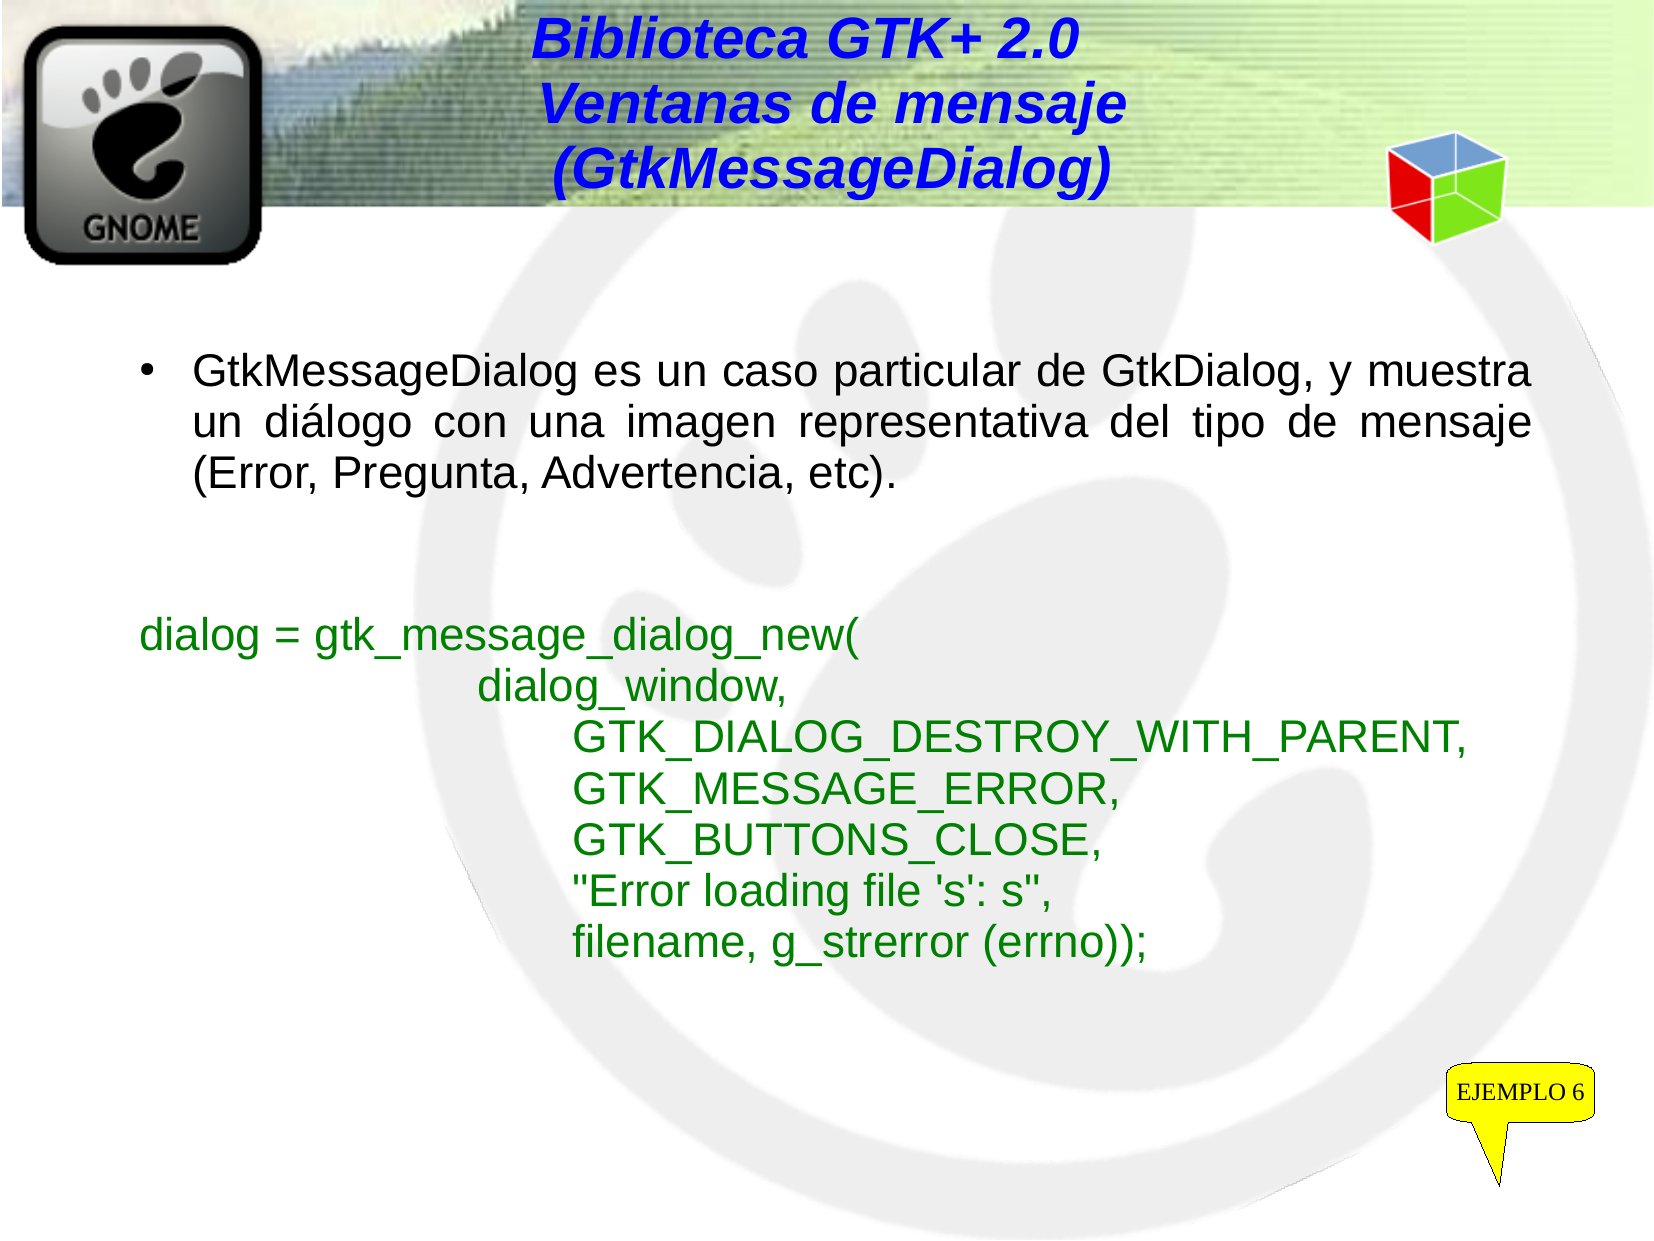

# Biblioteca GTK+ 2.0 Ventanas de mensaje (GtkMessageDialog)
GtkMessageDialog es un caso particular de GtkDialog, y muestra un diálogo con una imagen representativa del tipo de mensaje (Error, Pregunta, Advertencia, etc).
dialog = gtk_message_dialog_new( 									 dialog_window,
 GTK_DIALOG_DESTROY_WITH_PARENT,
 GTK_MESSAGE_ERROR,
 GTK_BUTTONS_CLOSE,
 "Error loading file 's': s",
 filename, g_strerror (errno));
EJEMPLO 6